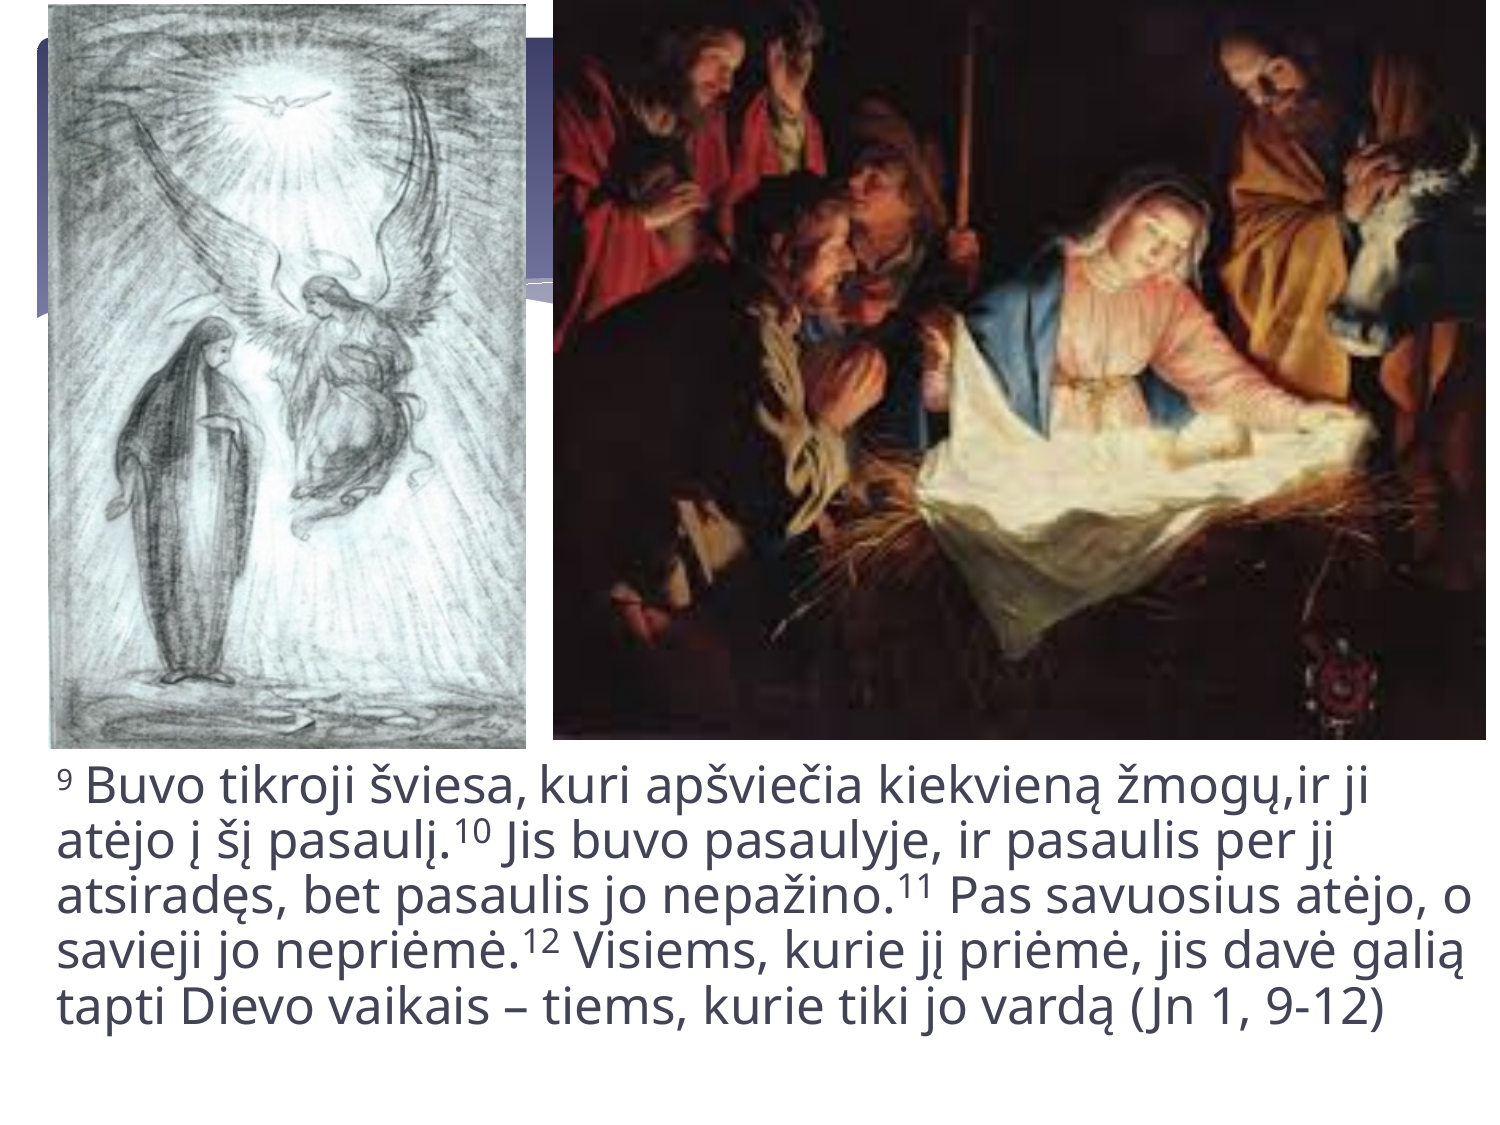

# 9 Buvo tikroji šviesa, kuri apšviečia kiekvieną žmogų,ir ji atėjo į šį pasaulį.10 Jis buvo pasaulyje, ir pasaulis per jį atsiradęs, bet pasaulis jo nepažino.11 Pas savuosius atėjo, o savieji jo nepriėmė.12 Visiems, kurie jį priėmė, jis davė galią tapti Dievo vaikais – tiems, kurie tiki jo vardą (Jn 1, 9-12)